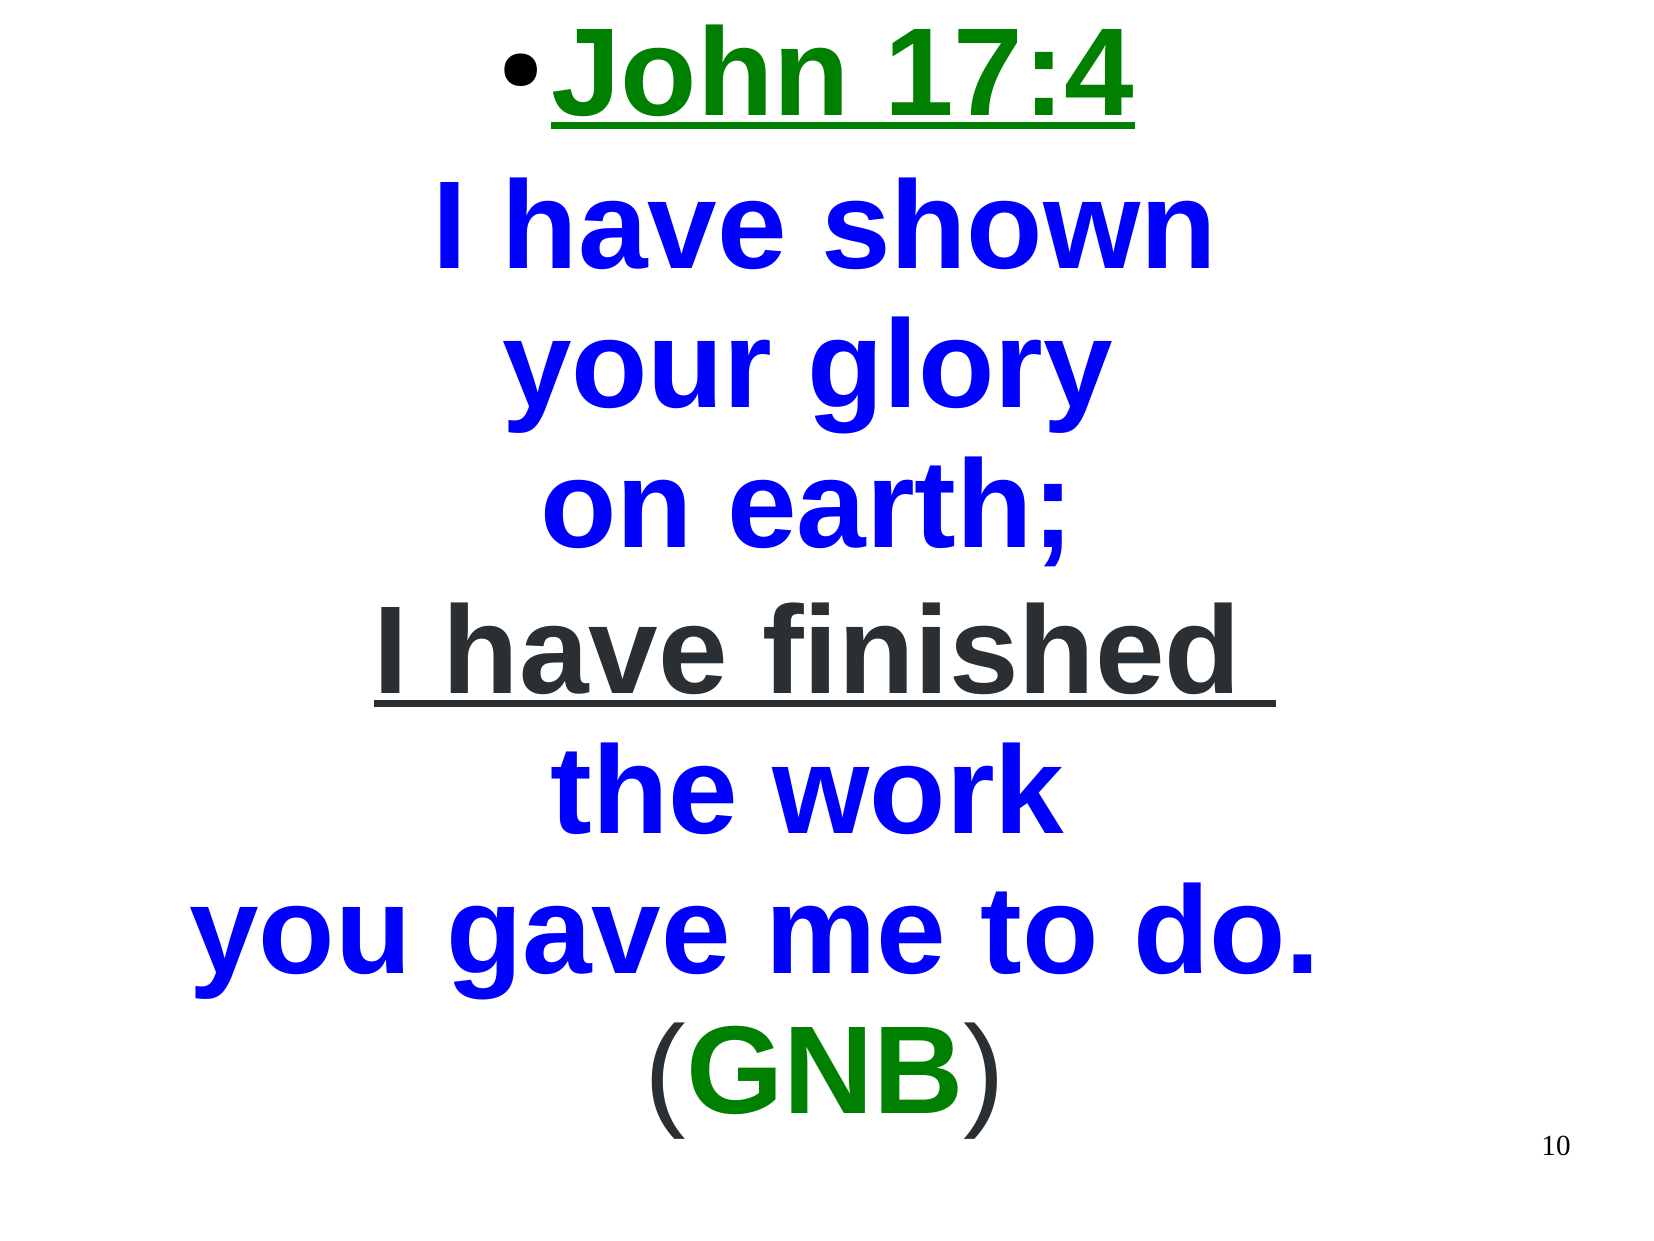

# John 17:4
 I have shown
your glory
on earth;
I have finished
the work
you gave me to do.
(GNB)
10